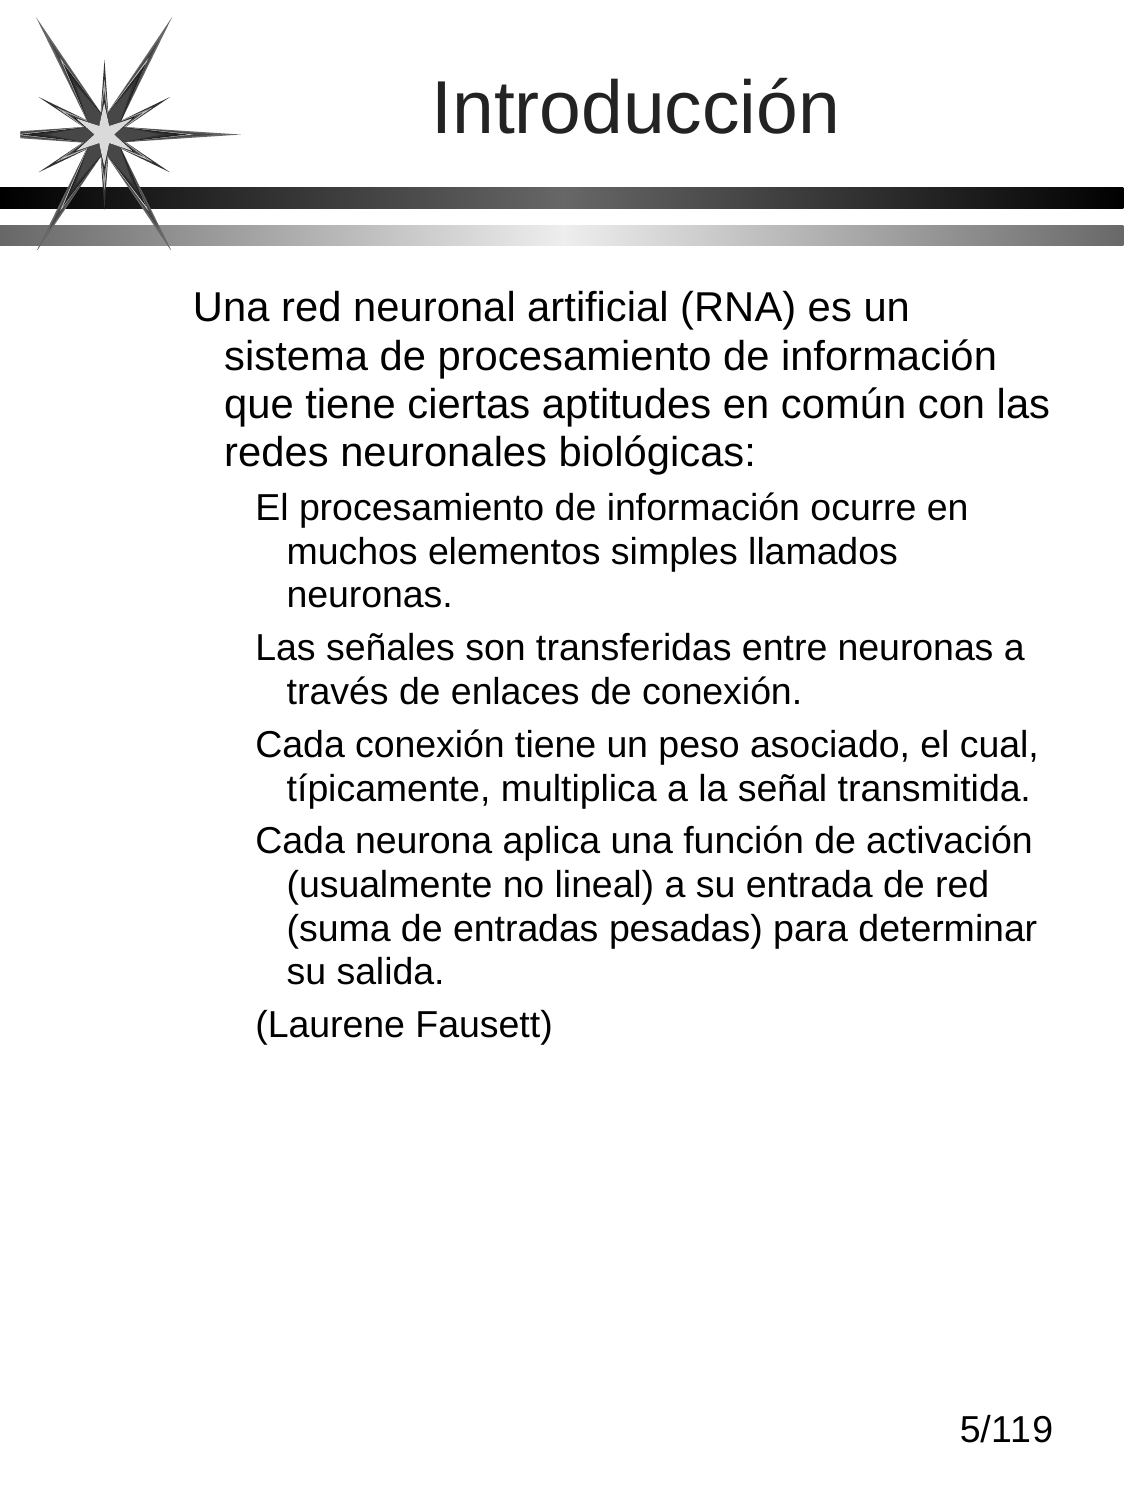

# Introducción
Una red neuronal artificial (RNA) es un sistema de procesamiento de información que tiene ciertas aptitudes en común con las redes neuronales biológicas:
El procesamiento de información ocurre en muchos elementos simples llamados neuronas.
Las señales son transferidas entre neuronas a través de enlaces de conexión.
Cada conexión tiene un peso asociado, el cual, típicamente, multiplica a la señal transmitida.
Cada neurona aplica una función de activación (usualmente no lineal) a su entrada de red (suma de entradas pesadas) para determinar su salida.
(Laurene Fausett)